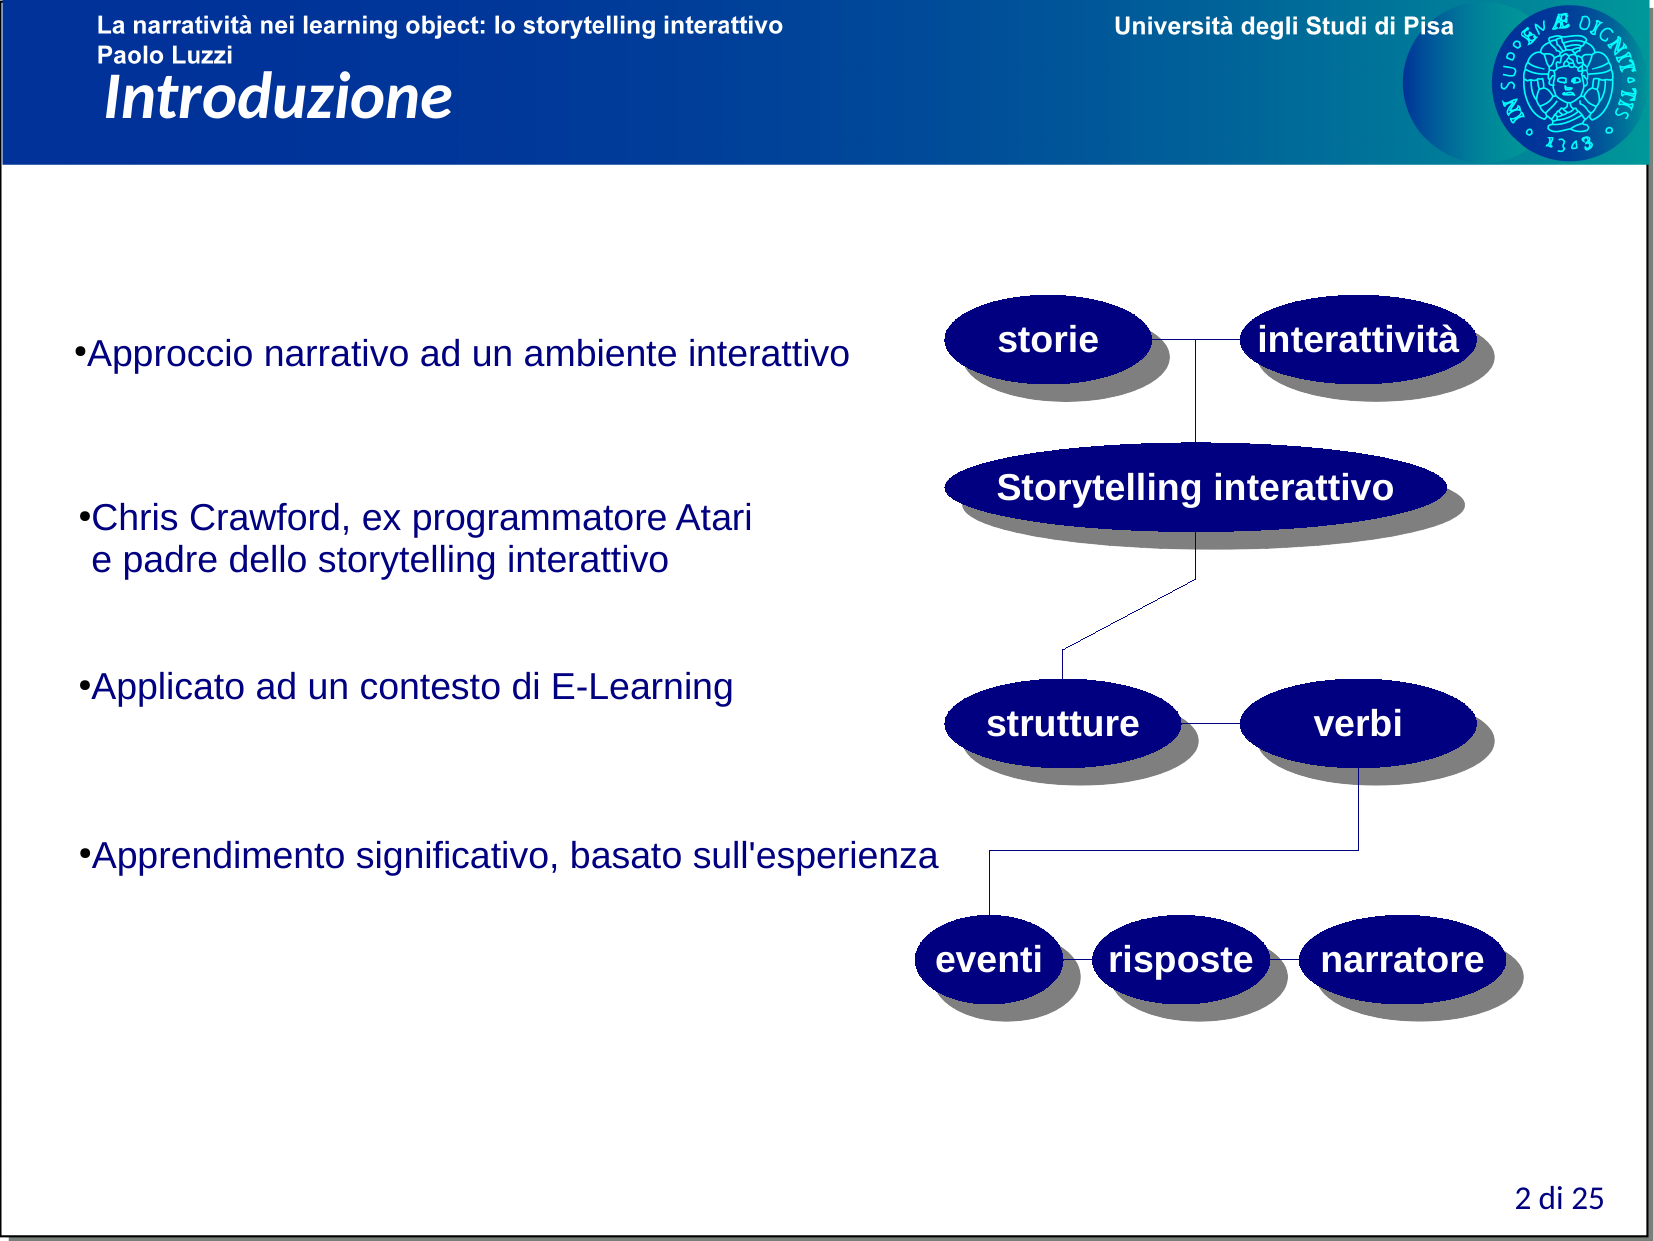

Introduzione
storie
interattività
Approccio narrativo ad un ambiente interattivo
Storytelling interattivo
Chris Crawford, ex programmatore Atari
e padre dello storytelling interattivo
Applicato ad un contesto di E-Learning
strutture
verbi
Apprendimento significativo, basato sull'esperienza
eventi
risposte
narratore
2
2 di 25